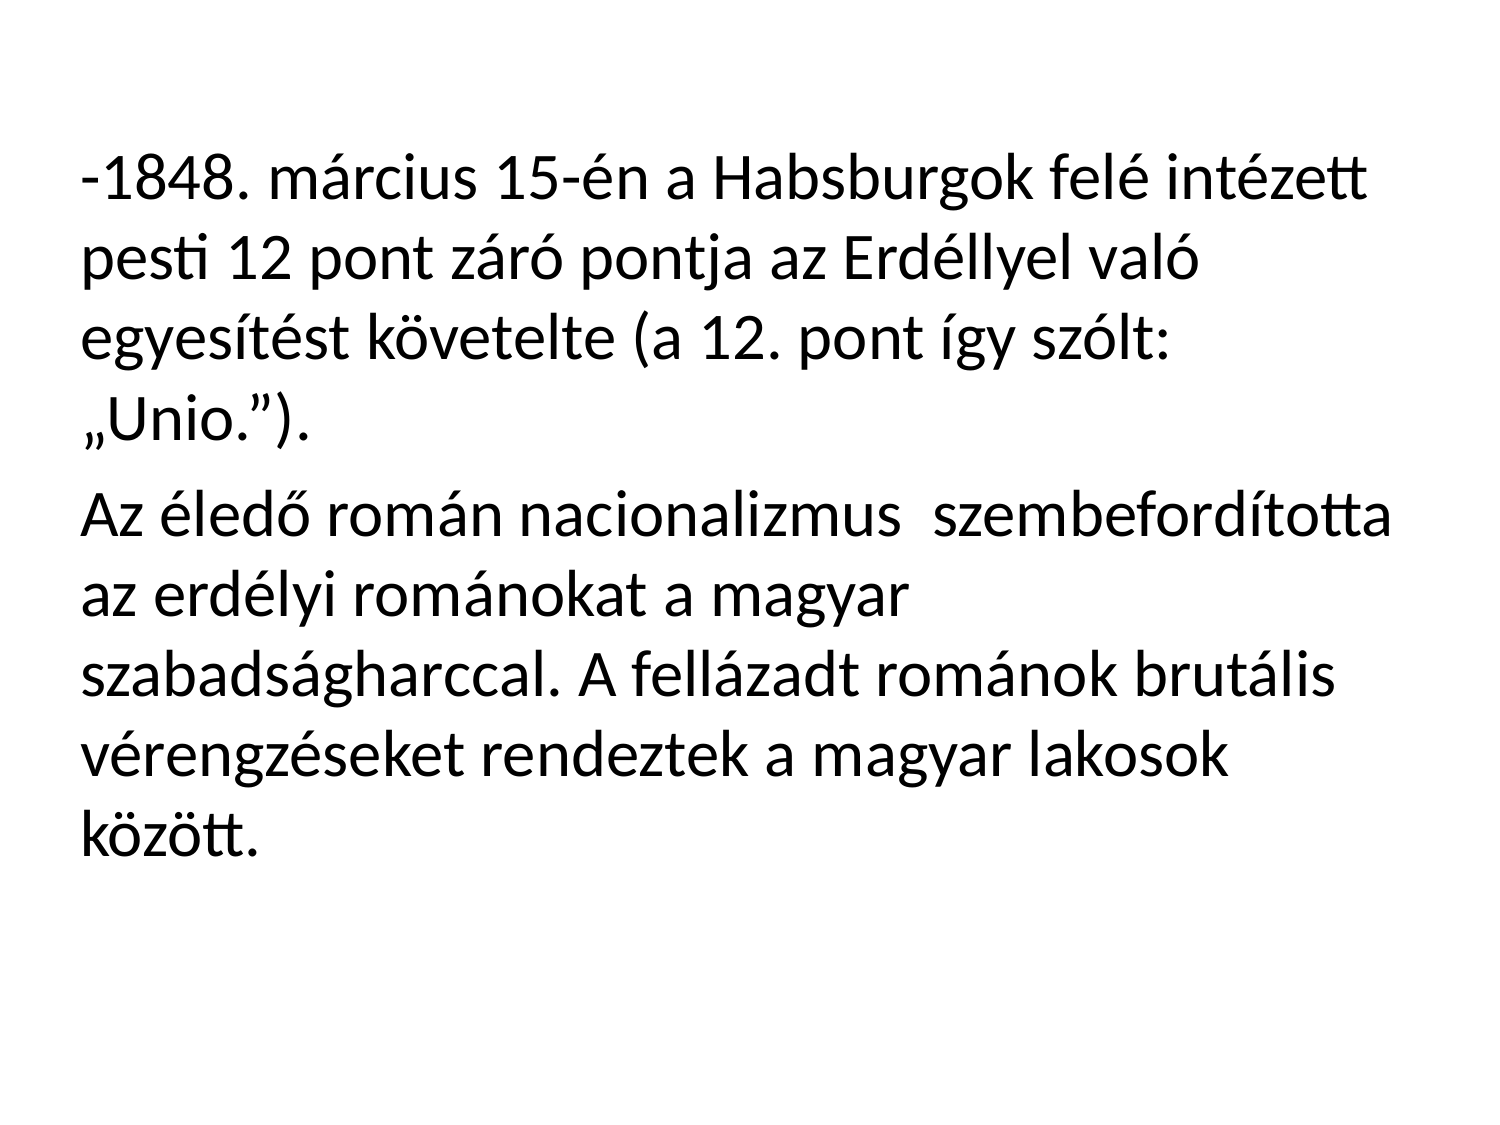

# -1848. március 15-én a Habsburgok felé intézett pesti 12 pont záró pontja az Erdéllyel való egyesítést követelte (a 12. pont így szólt: „Unio.”).
Az éledő román nacionalizmus szembefordította az erdélyi románokat a magyar szabadságharccal. A fellázadt románok brutális vérengzéseket rendeztek a magyar lakosok között.